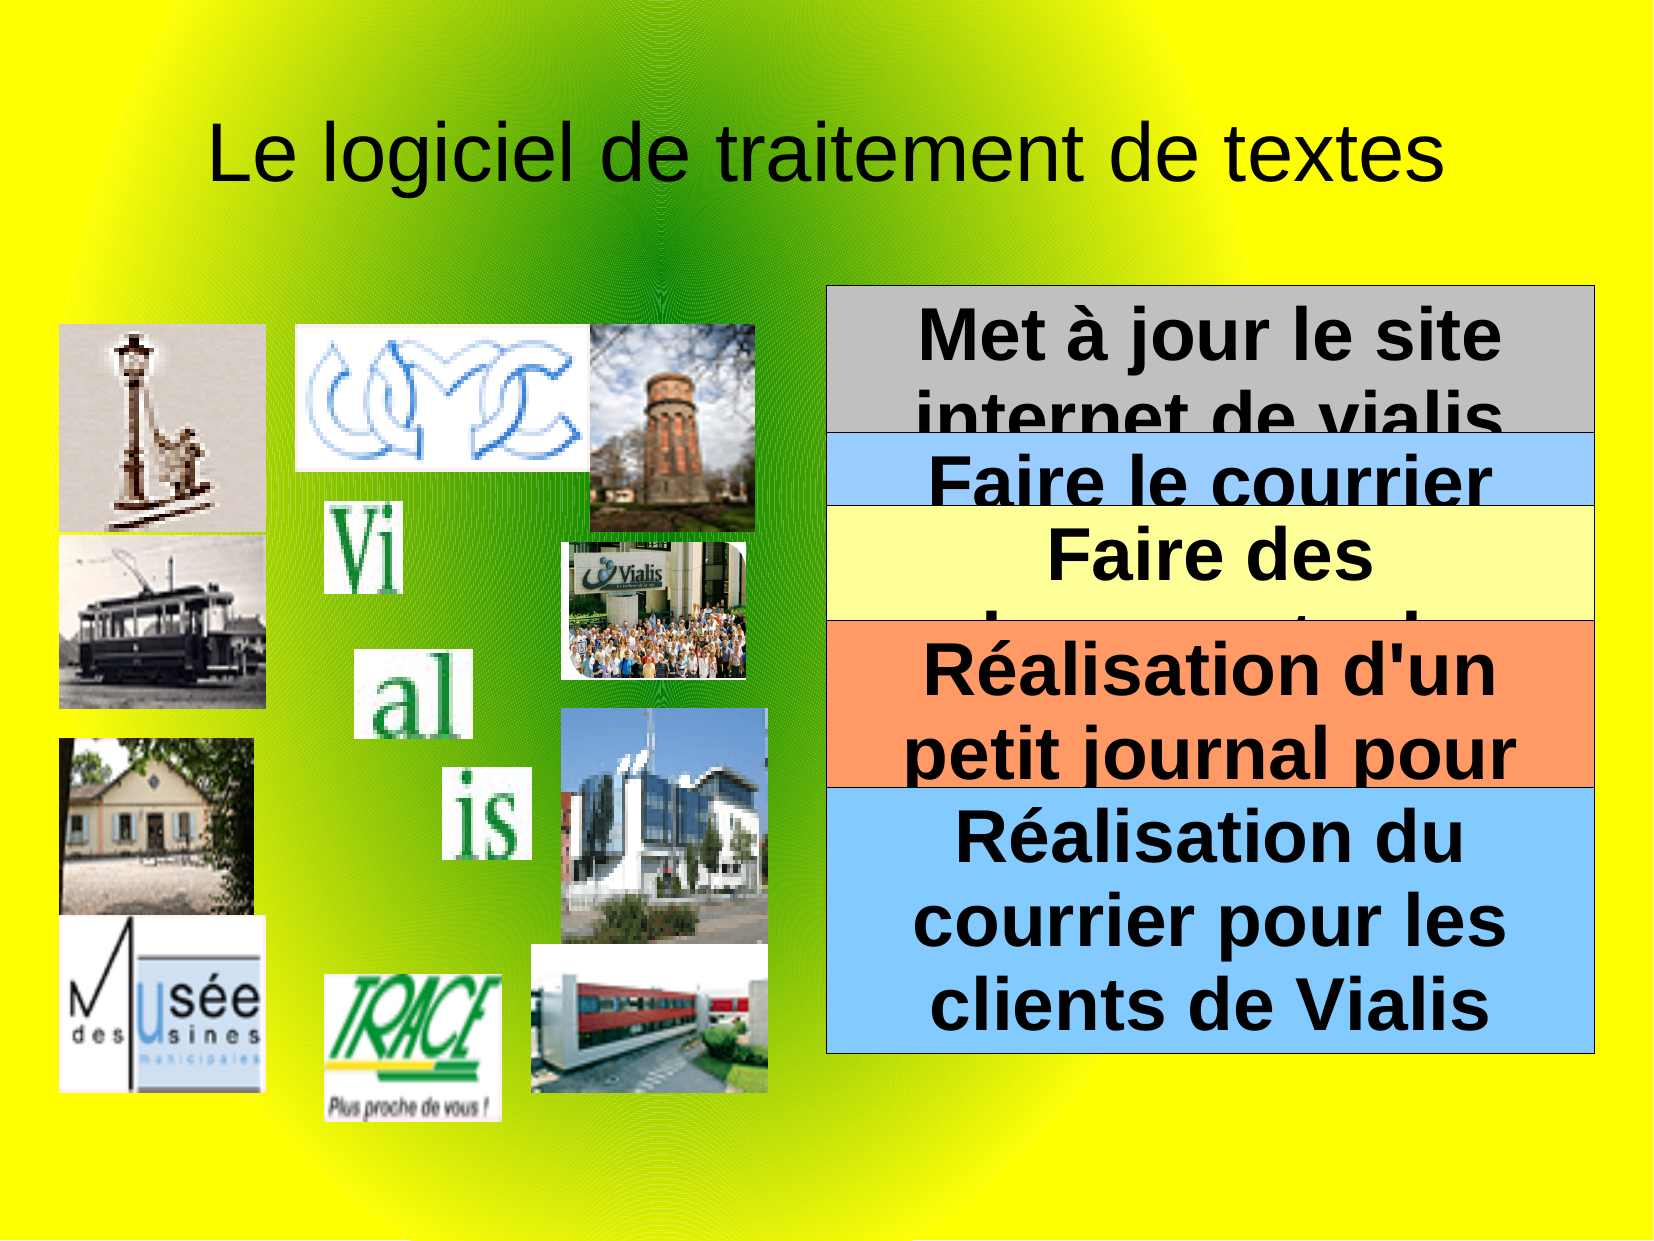

# Le logiciel de traitement de textes
Met à jour le site internet de vialis
Faire le courrier pour les collaborateurs de Vialis
Faire des documents de présentation de Vialis
Réalisation d'un petit journal pour les collaborateurs de Vialis
Réalisation du courrier pour les clients de Vialis